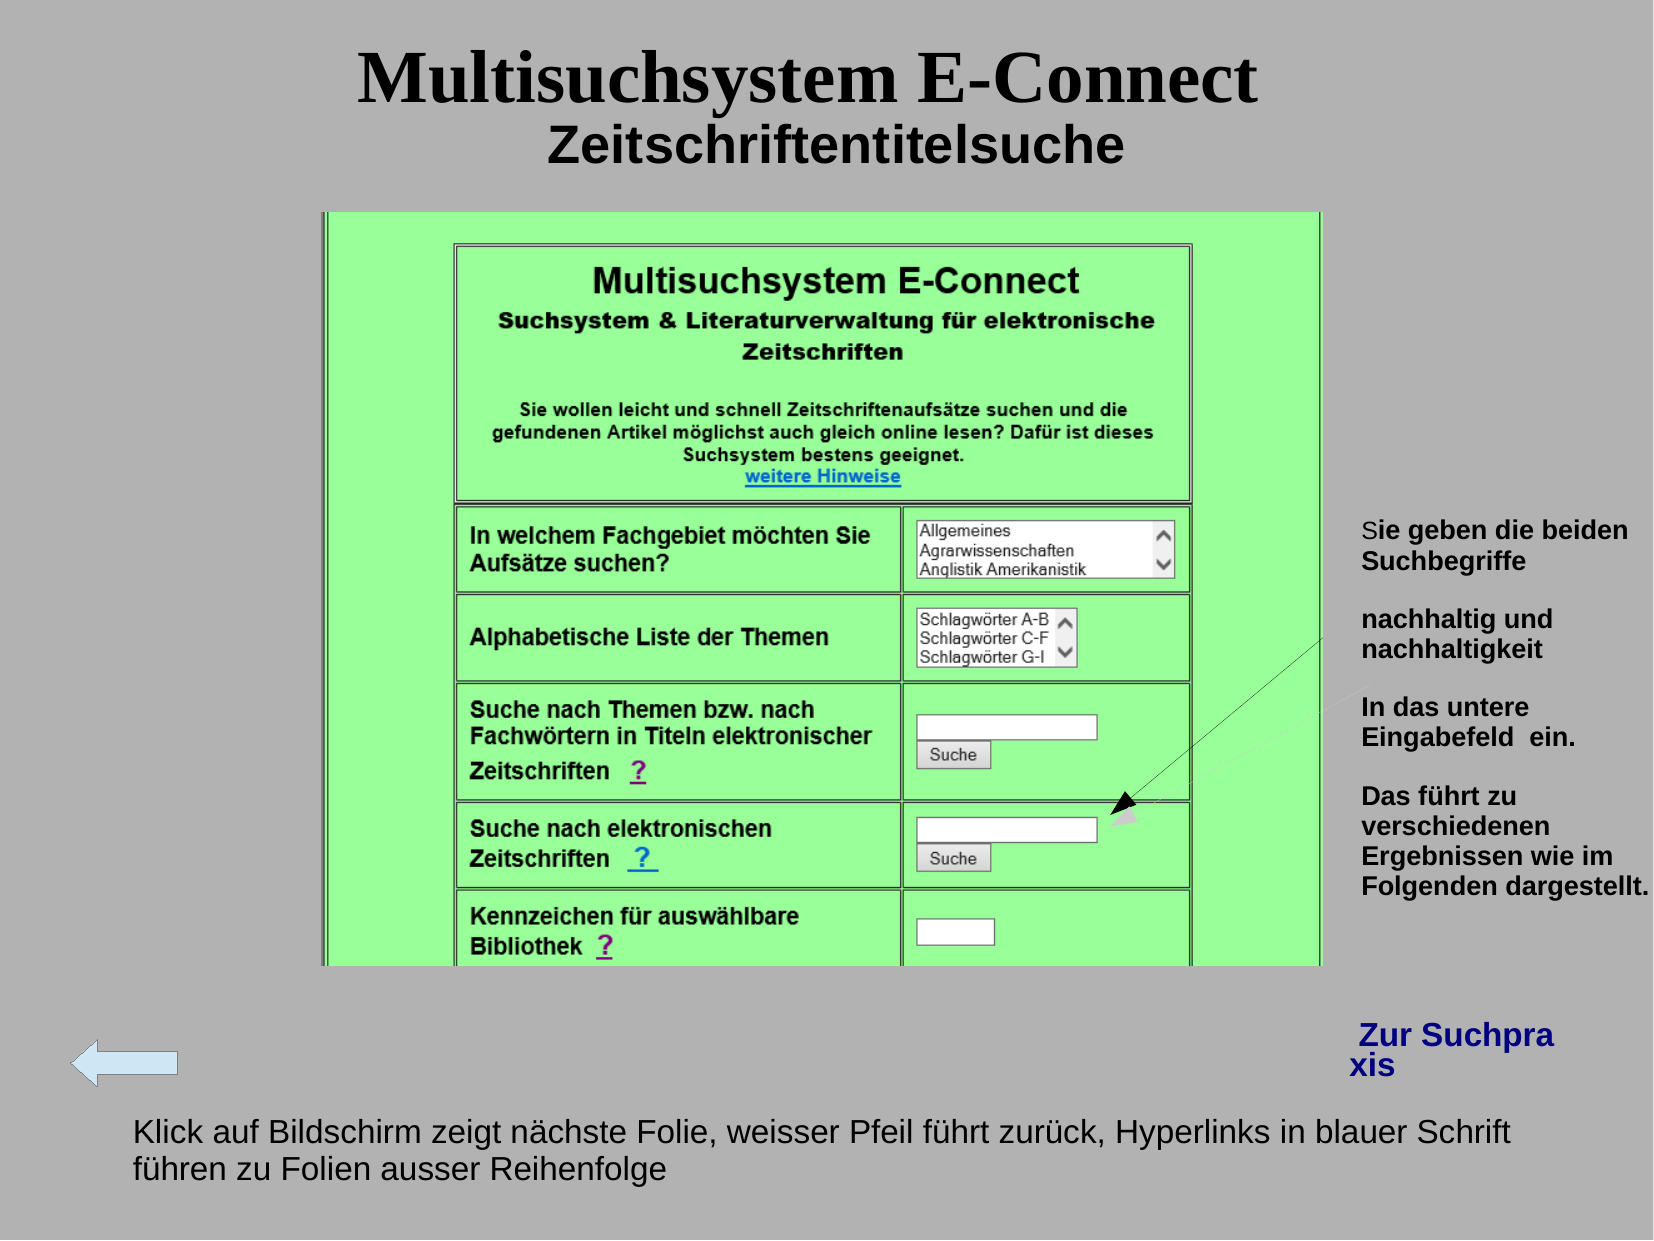

Multisuchsystem E-Connect
 Zeitschriftentitelsuche
Sie geben die beiden Suchbegriffe
nachhaltig und nachhaltigkeit
In das untere Eingabefeld ein.
Das führt zu verschiedenen Ergebnissen wie im Folgenden dargestellt.
 Zur Suchpraxis
Klick auf Bildschirm zeigt nächste Folie, weisser Pfeil führt zurück, Hyperlinks in blauer Schrift führen zu Folien ausser Reihenfolge